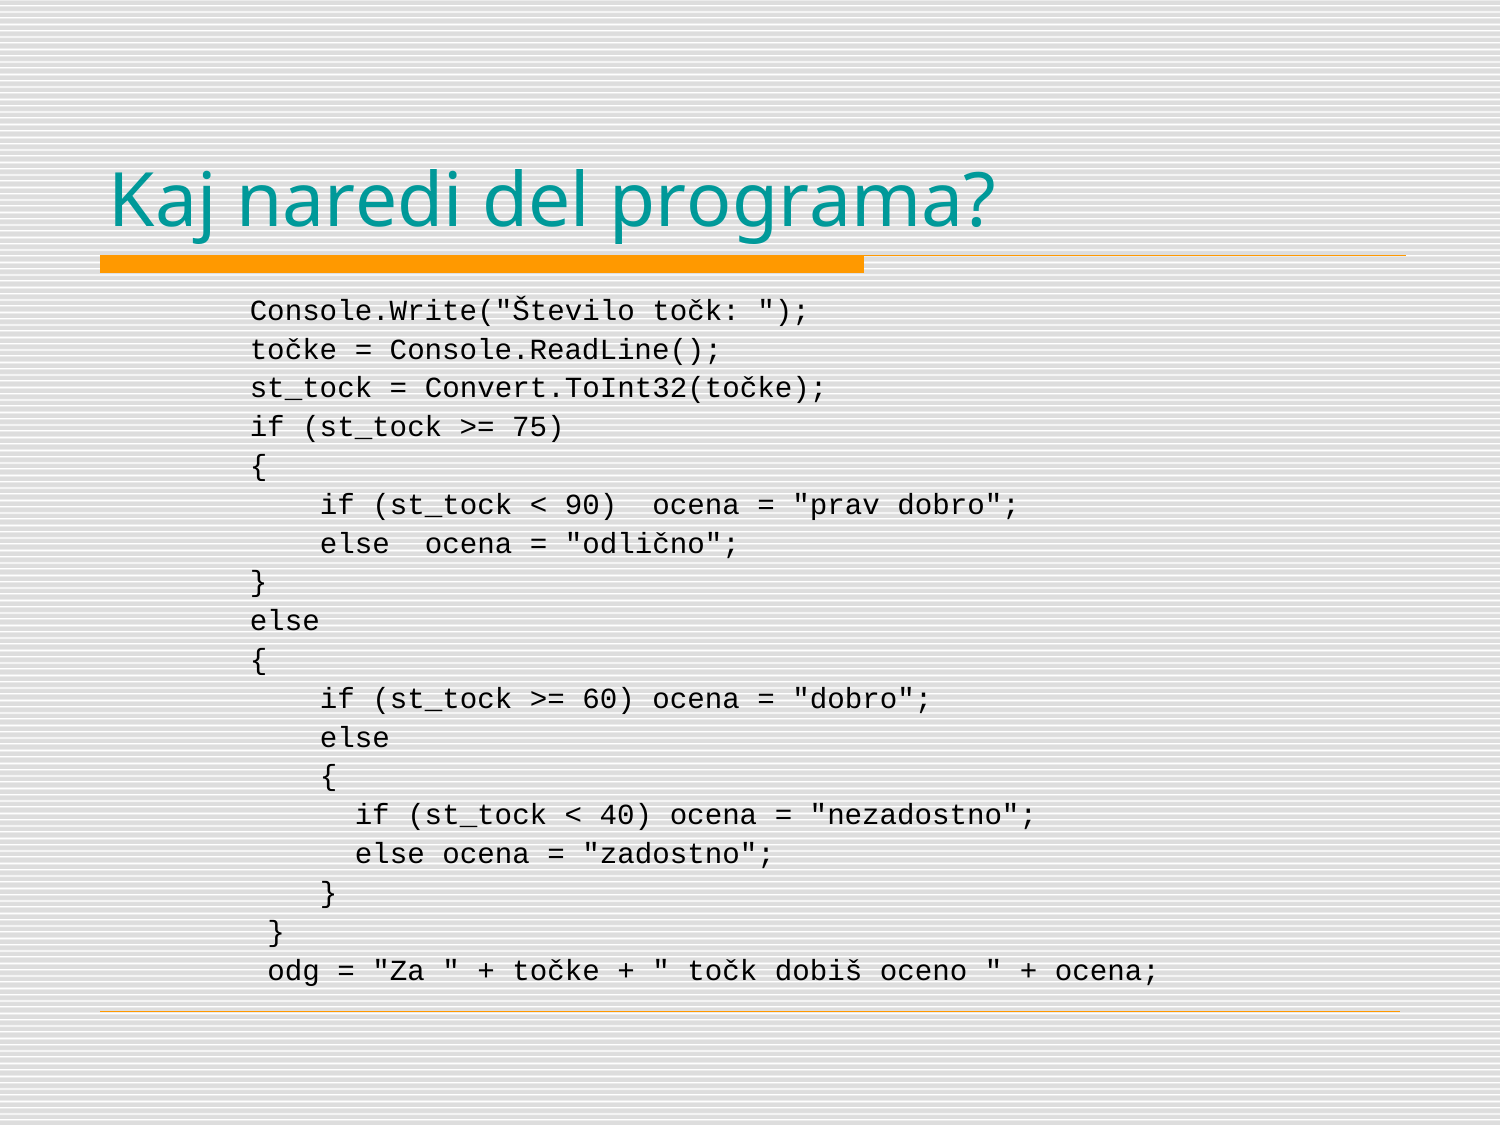

# Kaj naredi del programa?
 Console.Write("Število točk: ");
 točke = Console.ReadLine();
 st_tock = Convert.ToInt32(točke);
 if (st_tock >= 75)
 {
 if (st_tock < 90) ocena = "prav dobro";
 else ocena = "odlično";
 }
 else
 {
 if (st_tock >= 60) ocena = "dobro";
 else
 {
 if (st_tock < 40) ocena = "nezadostno";
 else ocena = "zadostno";
 }
 }
 odg = "Za " + točke + " točk dobiš oceno " + ocena;